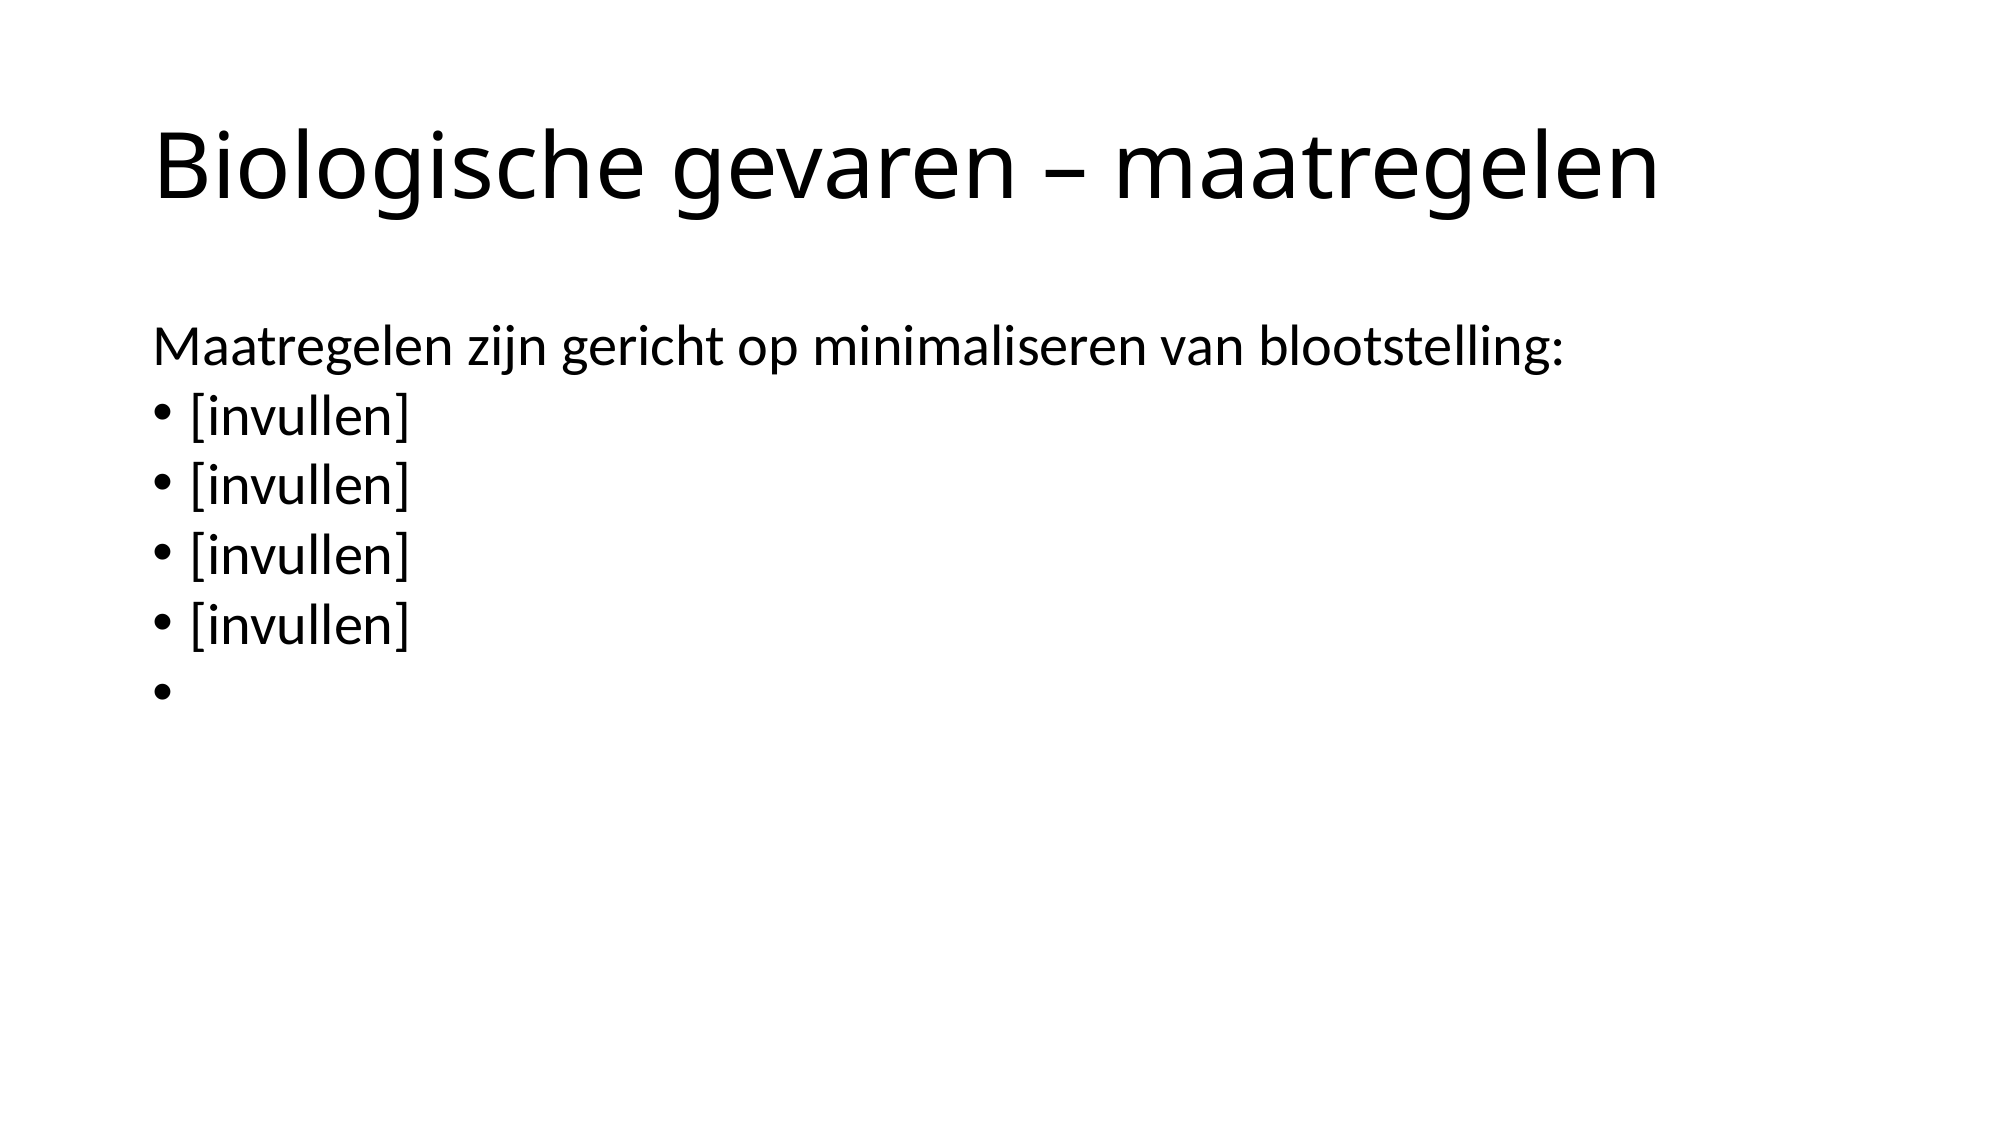

# Biologische gevaren – maatregelen
Maatregelen zijn gericht op minimaliseren van blootstelling:
[invullen]
[invullen]
[invullen]
[invullen]